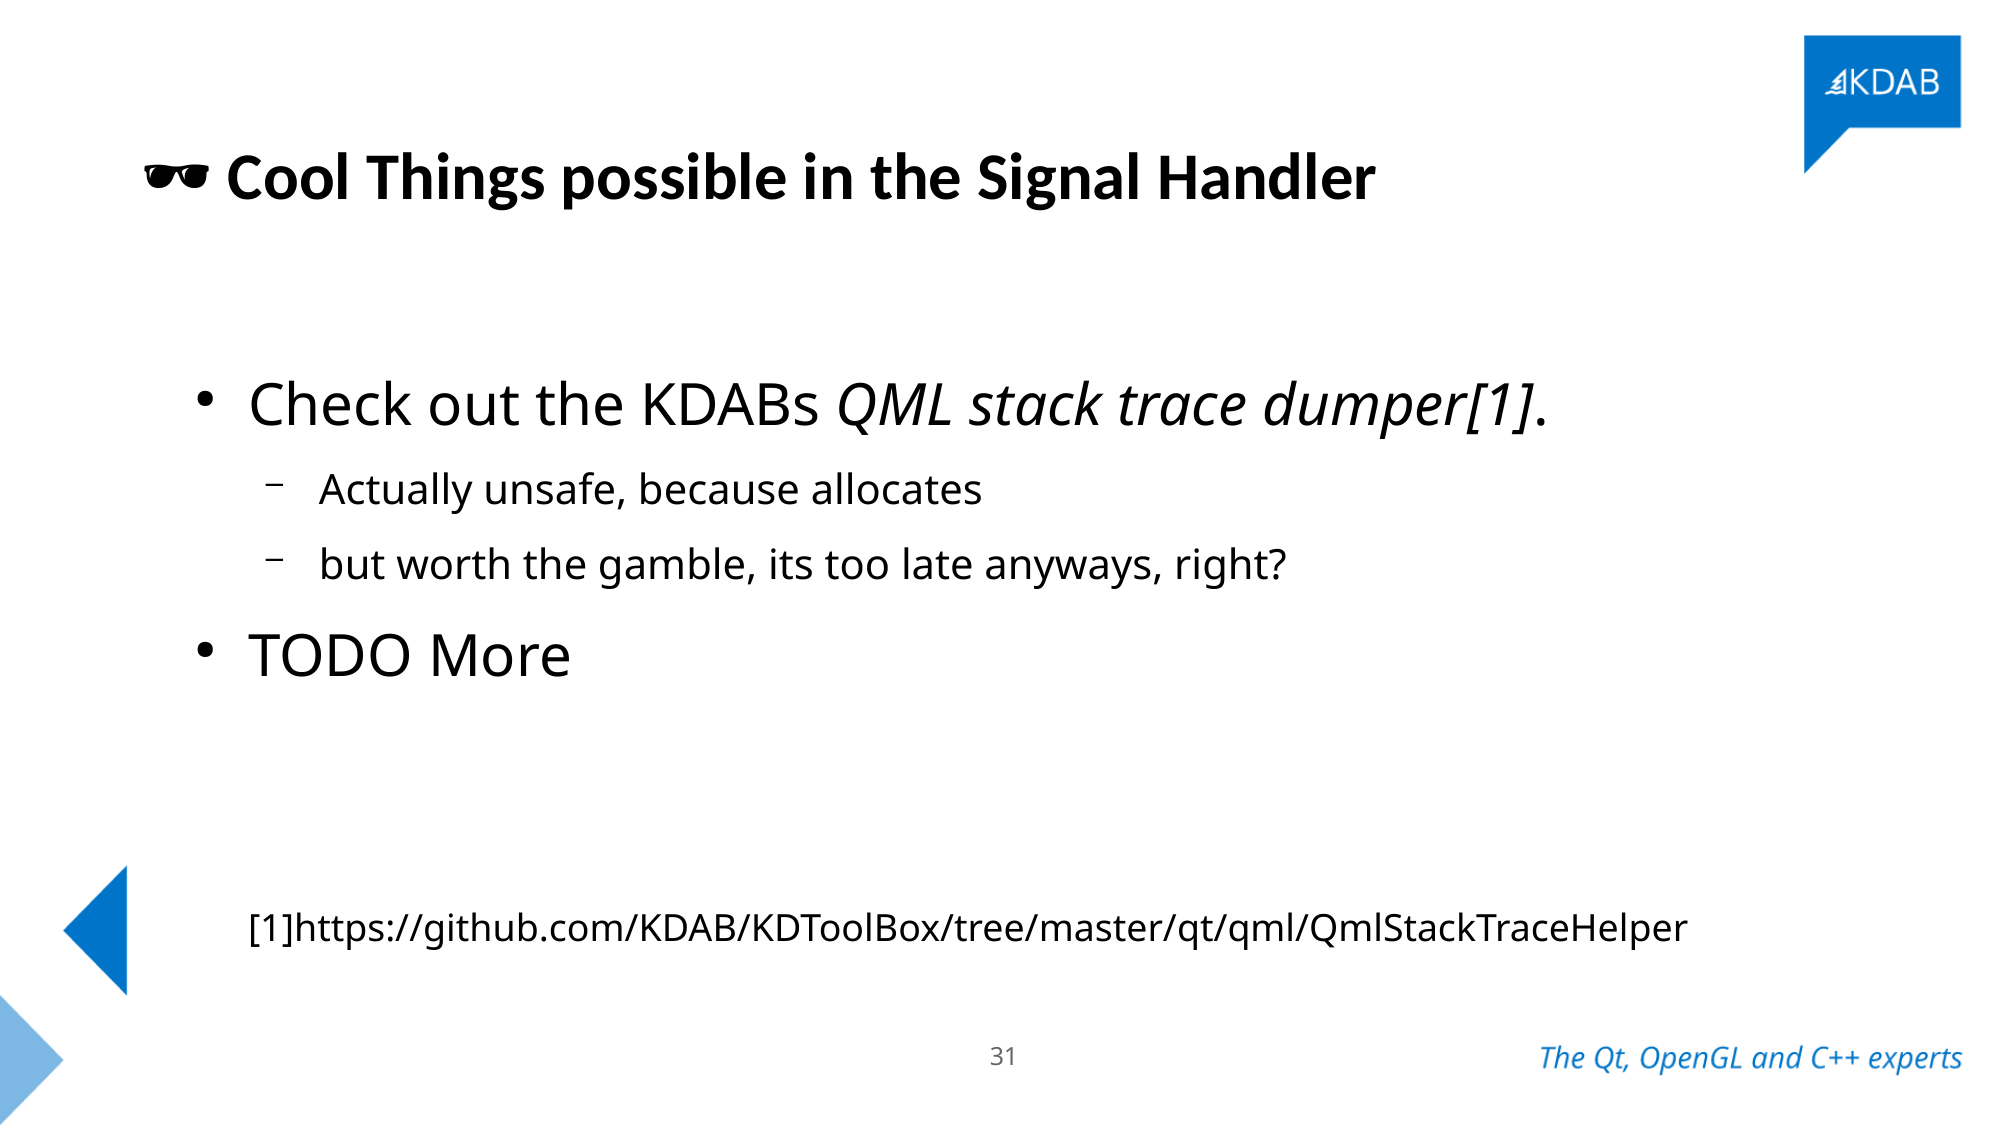

# 🕶️ Cool Things possible in the Signal Handler
Check out the KDABs QML stack trace dumper[1].
Actually unsafe, because allocates
but worth the gamble, its too late anyways, right?
TODO More
[1]https://github.com/KDAB/KDToolBox/tree/master/qt/qml/QmlStackTraceHelper